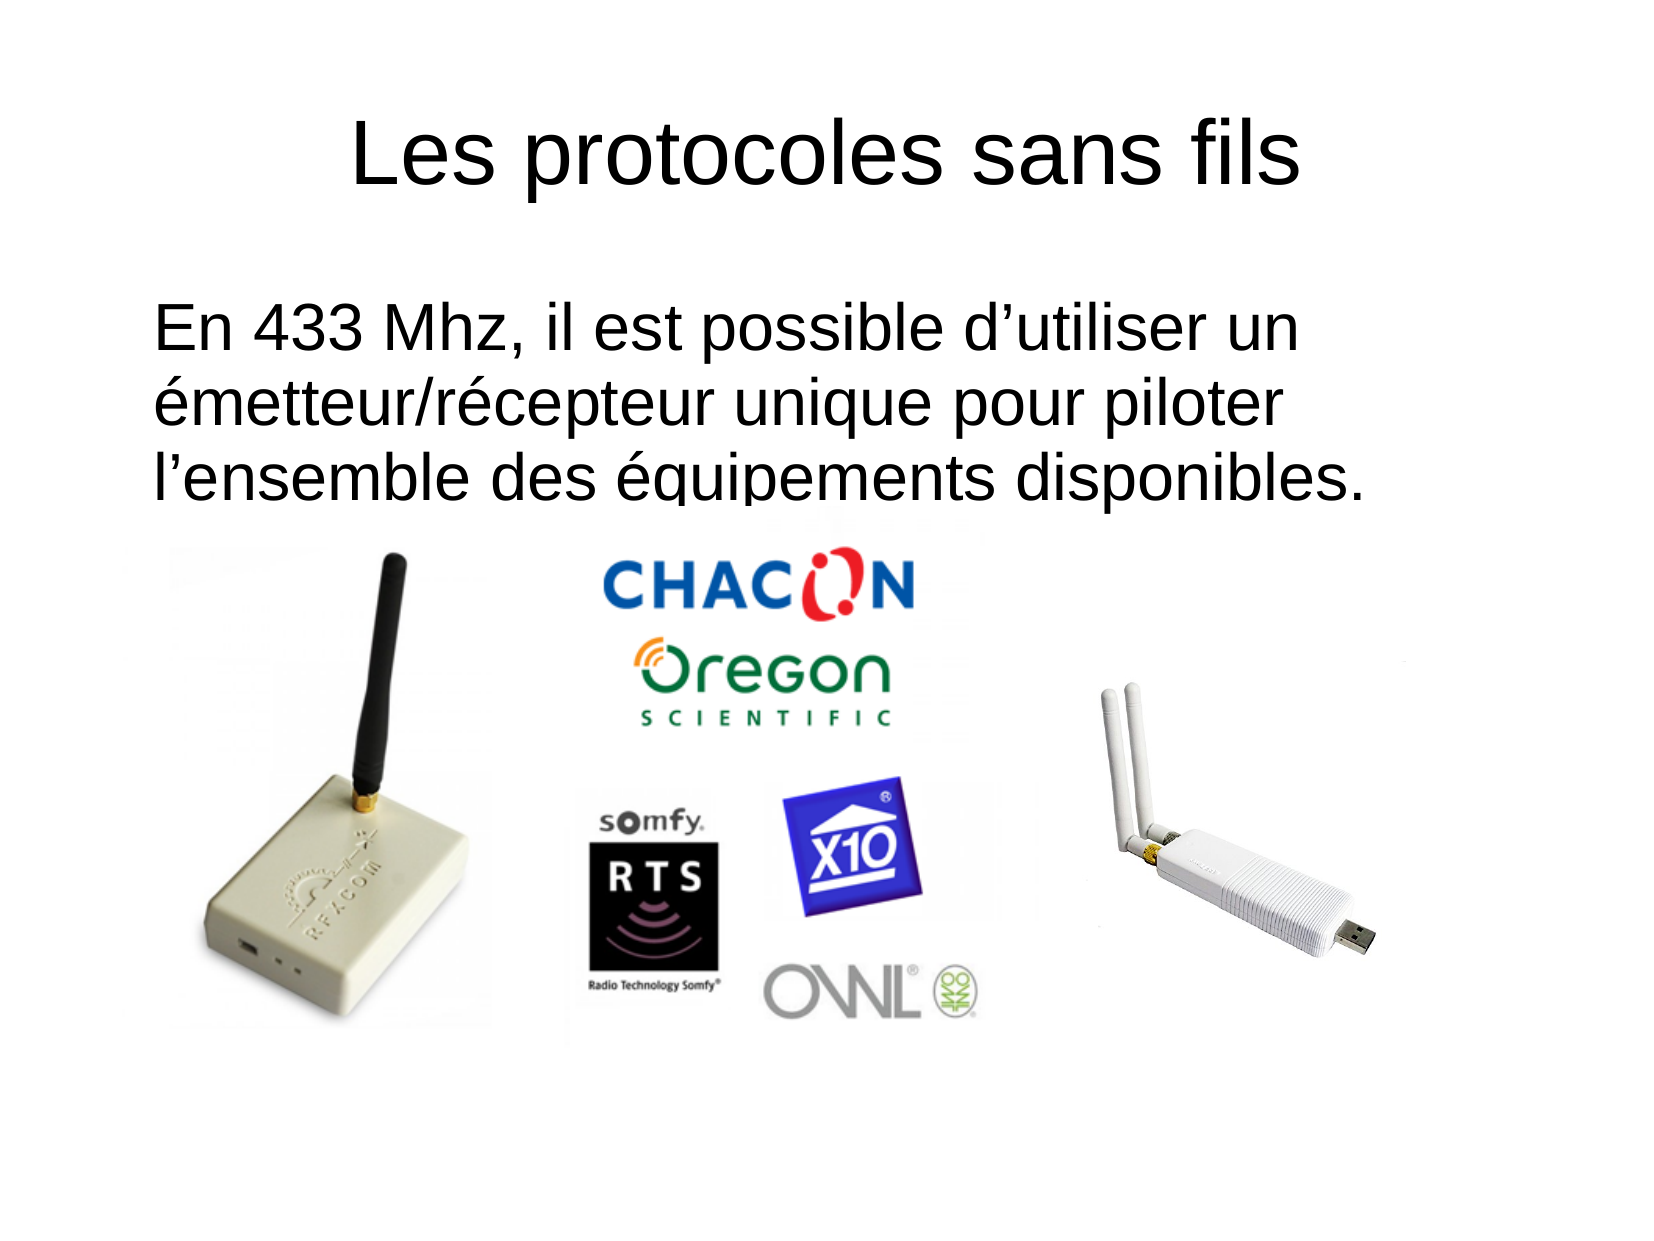

# Les protocoles sans fils
En 433 Mhz, il est possible d’utiliser un émetteur/récepteur unique pour piloter l’ensemble des équipements disponibles.